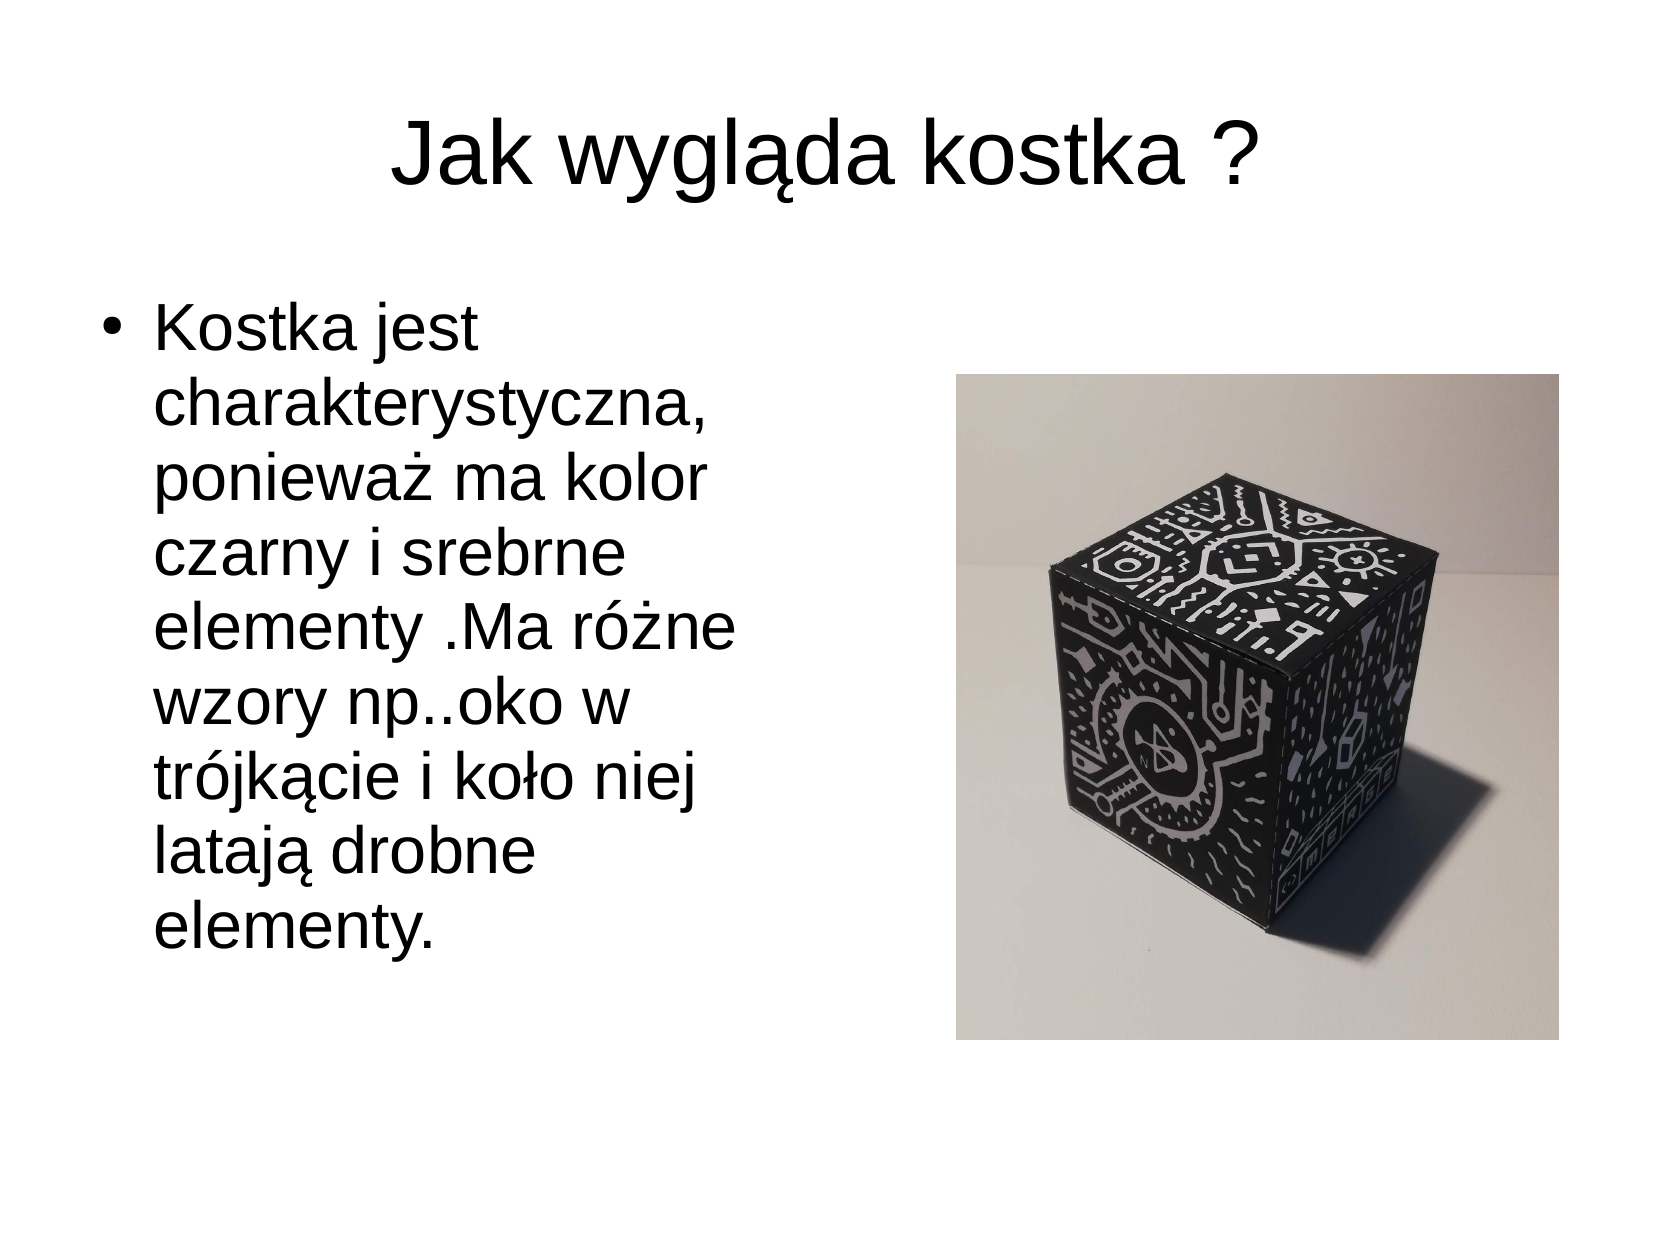

# Jak wygląda kostka ?
Kostka jest charakterystyczna, ponieważ ma kolor czarny i srebrne elementy .Ma różne wzory np..oko w trójkącie i koło niej latają drobne elementy.